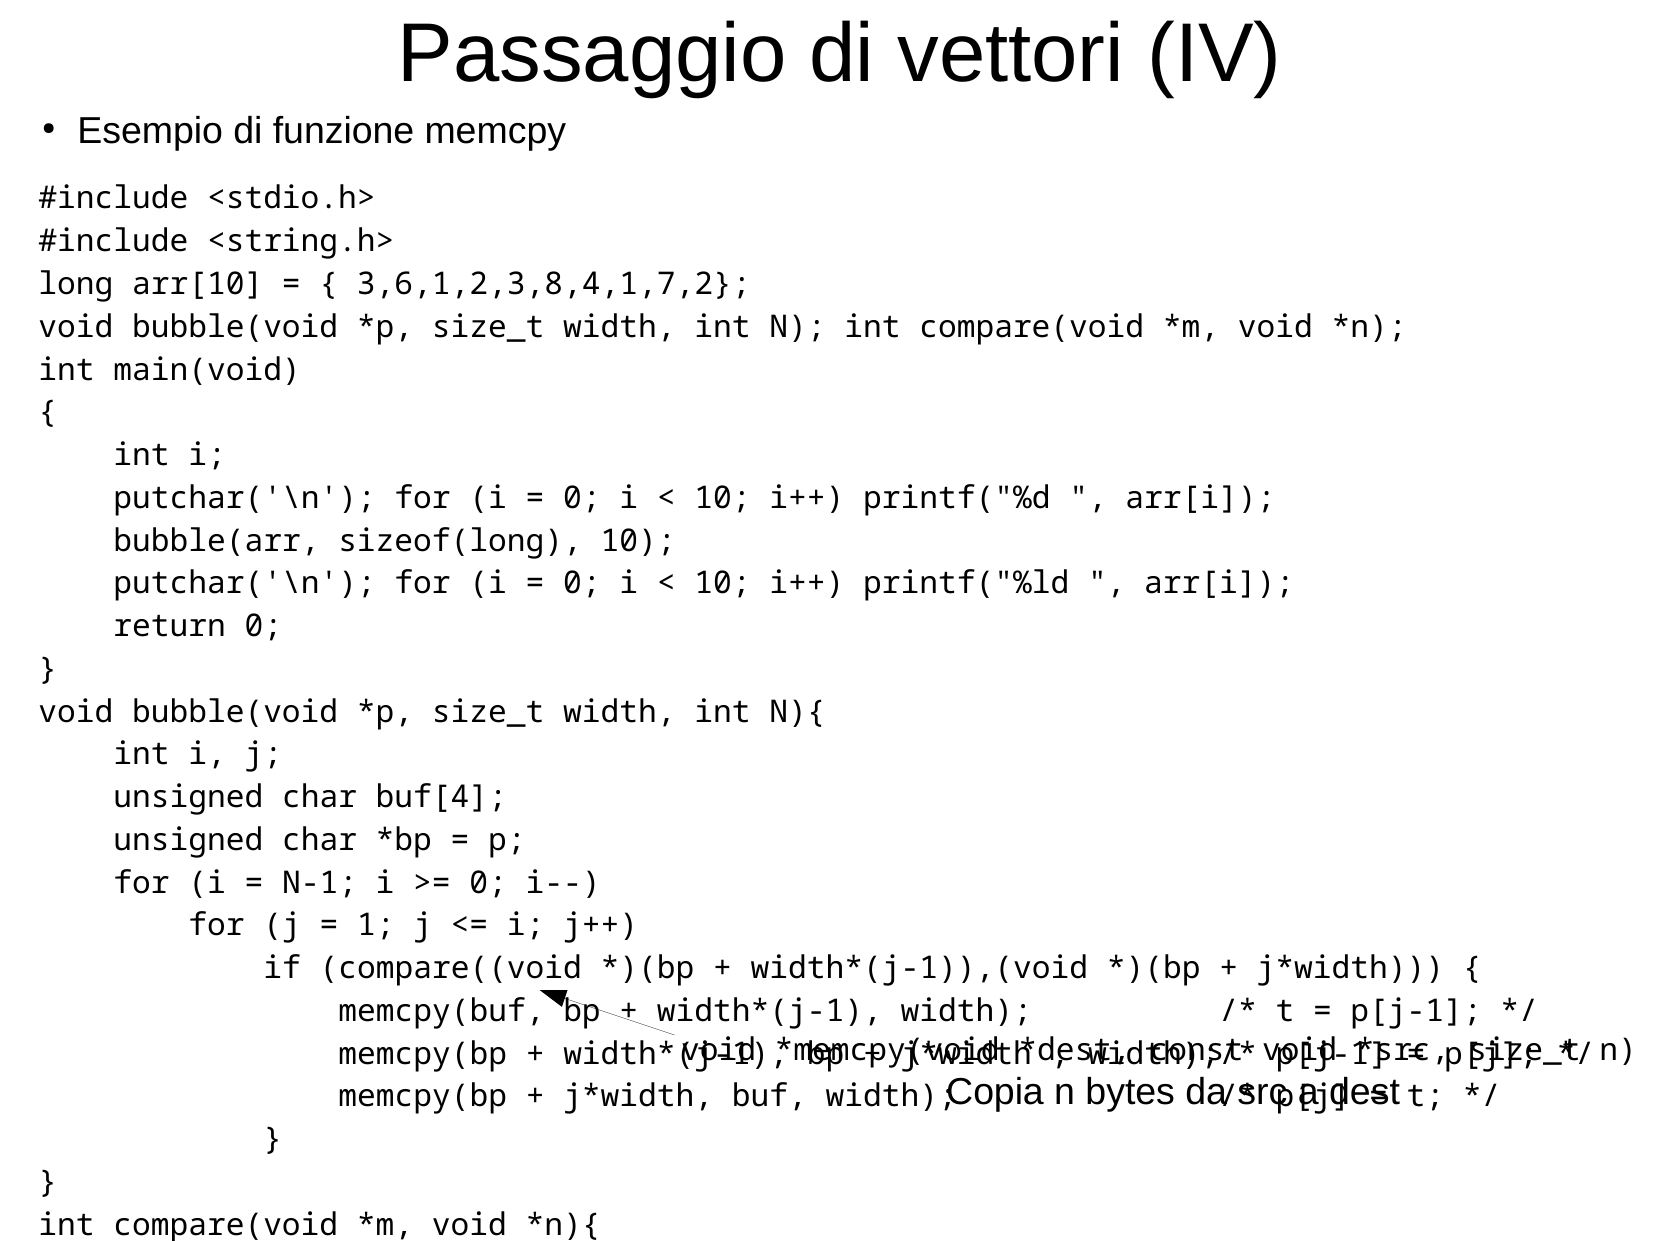

# Passaggio di vettori (IV)
Esempio di funzione memcpy
#include <stdio.h>
#include <string.h>
long arr[10] = { 3,6,1,2,3,8,4,1,7,2};
void bubble(void *p, size_t width, int N); int compare(void *m, void *n);
int main(void)
{
	int i;
	putchar('\n'); for (i = 0; i < 10; i++) printf("%d ", arr[i]);
	bubble(arr, sizeof(long), 10);
	putchar('\n'); for (i = 0; i < 10; i++) printf("%ld ", arr[i]);
	return 0;
}
void bubble(void *p, size_t width, int N){
	int i, j;
	unsigned char buf[4];
	unsigned char *bp = p;
	for (i = N-1; i >= 0; i--)
		for (j = 1; j <= i; j++)
			if (compare((void *)(bp + width*(j-1)),(void *)(bp + j*width))) {
				memcpy(buf, bp + width*(j-1), width); /* t = p[j-1]; */
				memcpy(bp + width*(j-1), bp + j*width , width);/* p[j-1] = p[j]; */
				memcpy(bp + j*width, buf, width); /* p[j] = t; */
			}
}
int compare(void *m, void *n){
	long *m1, *n1;
	m1 = (long *)m; n1 = (long *)n;
	return (*m1 > *n1);
}
void *memcpy(void *dest, const void *src, size_t n)
Copia n bytes da src a dest